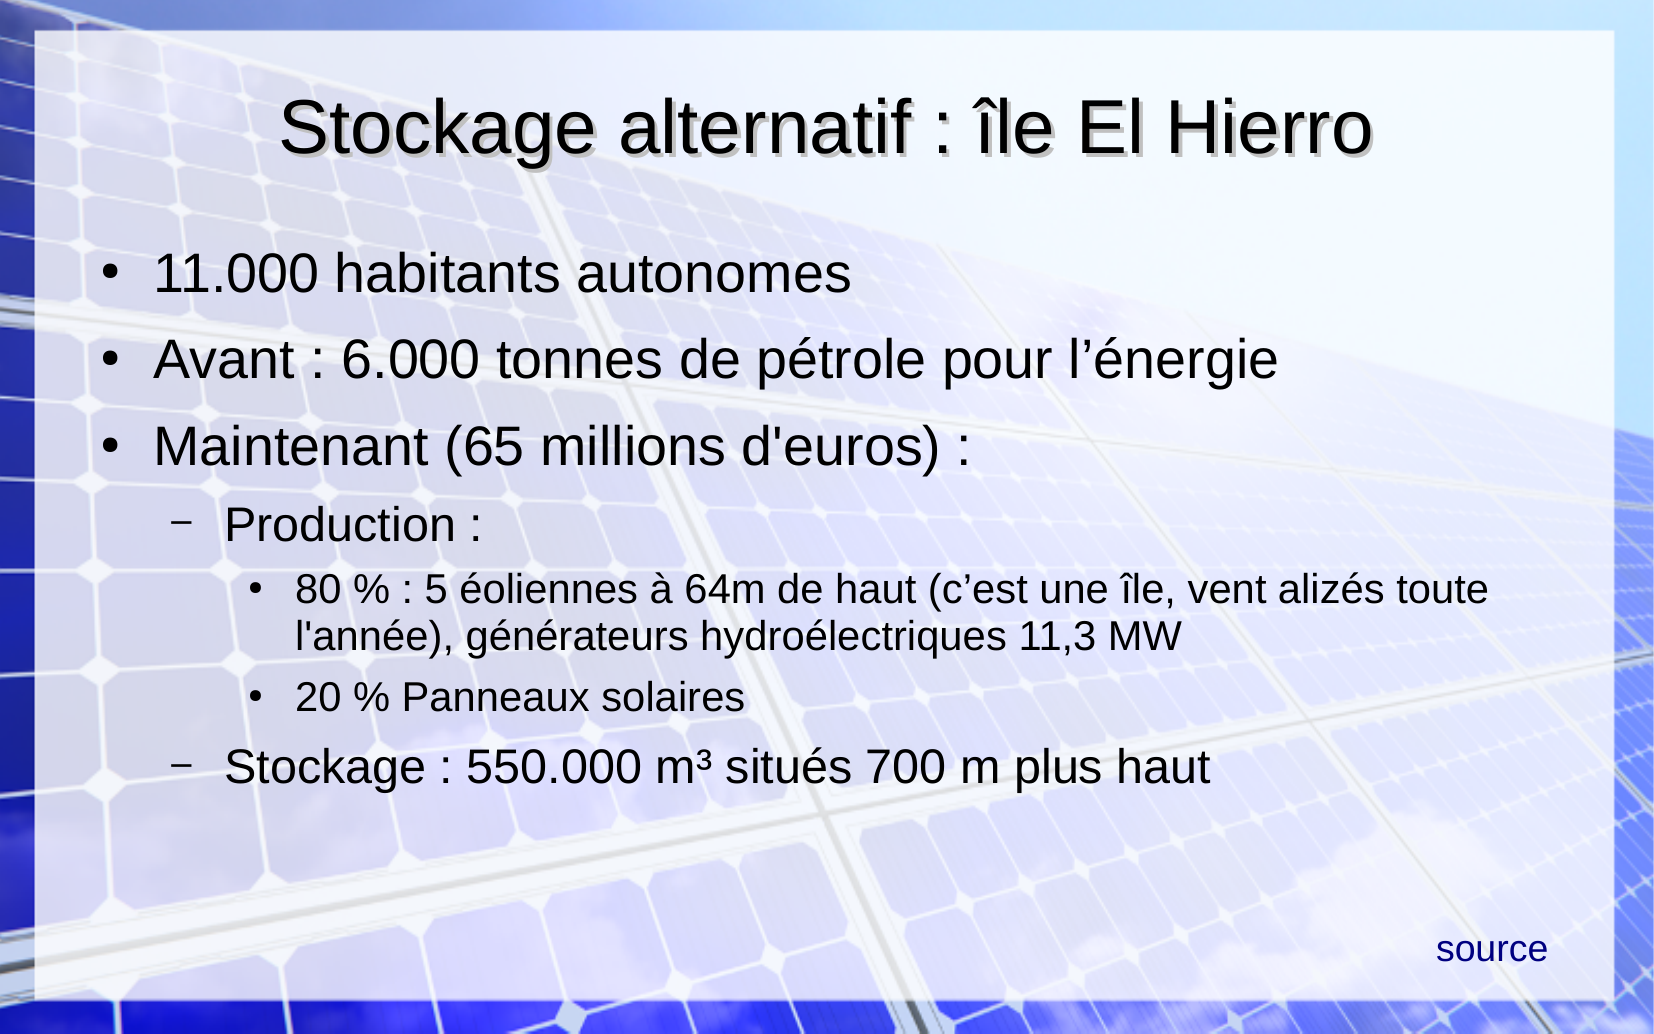

# Stockage alternatif : île El Hierro
11.000 habitants autonomes
Avant : 6.000 tonnes de pétrole pour l’énergie
Maintenant (65 millions d'euros) :
Production :
80 % : 5 éoliennes à 64m de haut (c’est une île, vent alizés toute l'année), générateurs hydroélectriques 11,3 MW
20 % Panneaux solaires
Stockage : 550.000 m³ situés 700 m plus haut
source